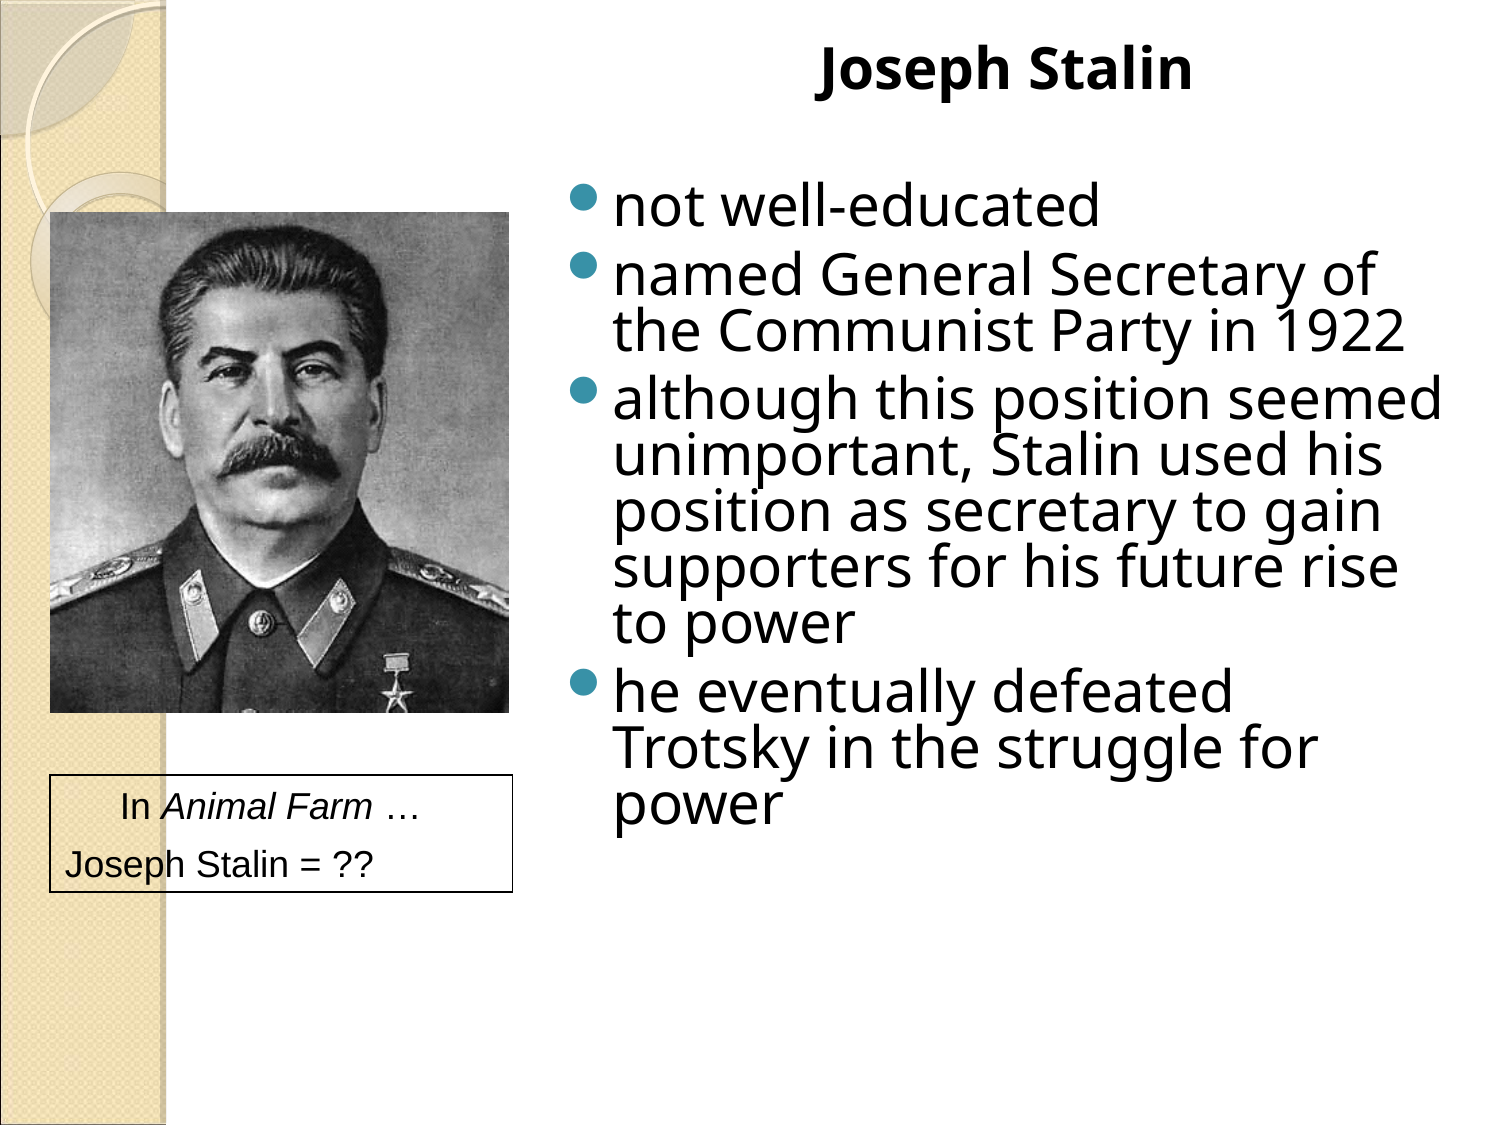

# Joseph Stalin
not well-educated
named General Secretary of the Communist Party in 1922
although this position seemed unimportant, Stalin used his position as secretary to gain supporters for his future rise to power
he eventually defeated Trotsky in the struggle for power
In Animal Farm …
Joseph Stalin = ??